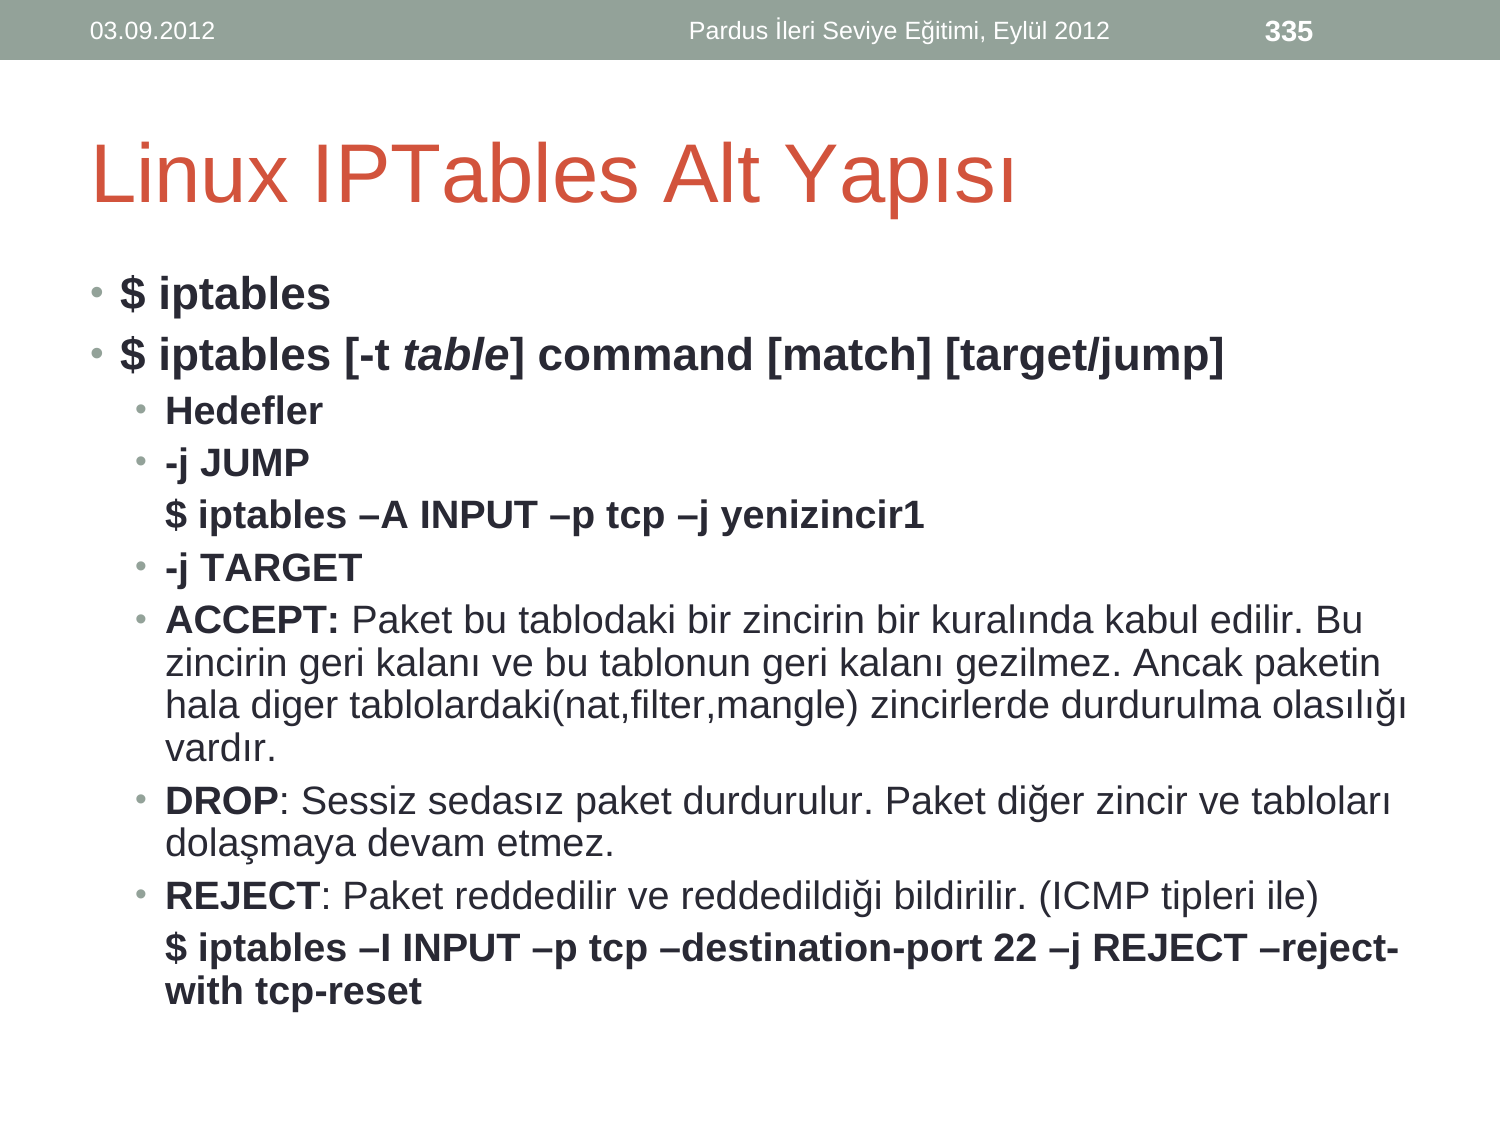

03.09.2012
Pardus İleri Seviye Eğitimi, Eylül 2012
# Linux IPTables Alt Yapısı
$ iptables
$ iptables [-t table] command [match] [target/jump]
Hedefler
-j JUMP
	$ iptables –A INPUT –p tcp –j yenizincir1
-j TARGET
ACCEPT: Paket bu tablodaki bir zincirin bir kuralında kabul edilir. Bu zincirin geri kalanı ve bu tablonun geri kalanı gezilmez. Ancak paketin hala diger tablolardaki(nat,filter,mangle) zincirlerde durdurulma olasılığı vardır.
DROP: Sessiz sedasız paket durdurulur. Paket diğer zincir ve tabloları dolaşmaya devam etmez.
REJECT: Paket reddedilir ve reddedildiği bildirilir. (ICMP tipleri ile)
	$ iptables –I INPUT –p tcp –destination-port 22 –j REJECT –reject-with tcp-reset